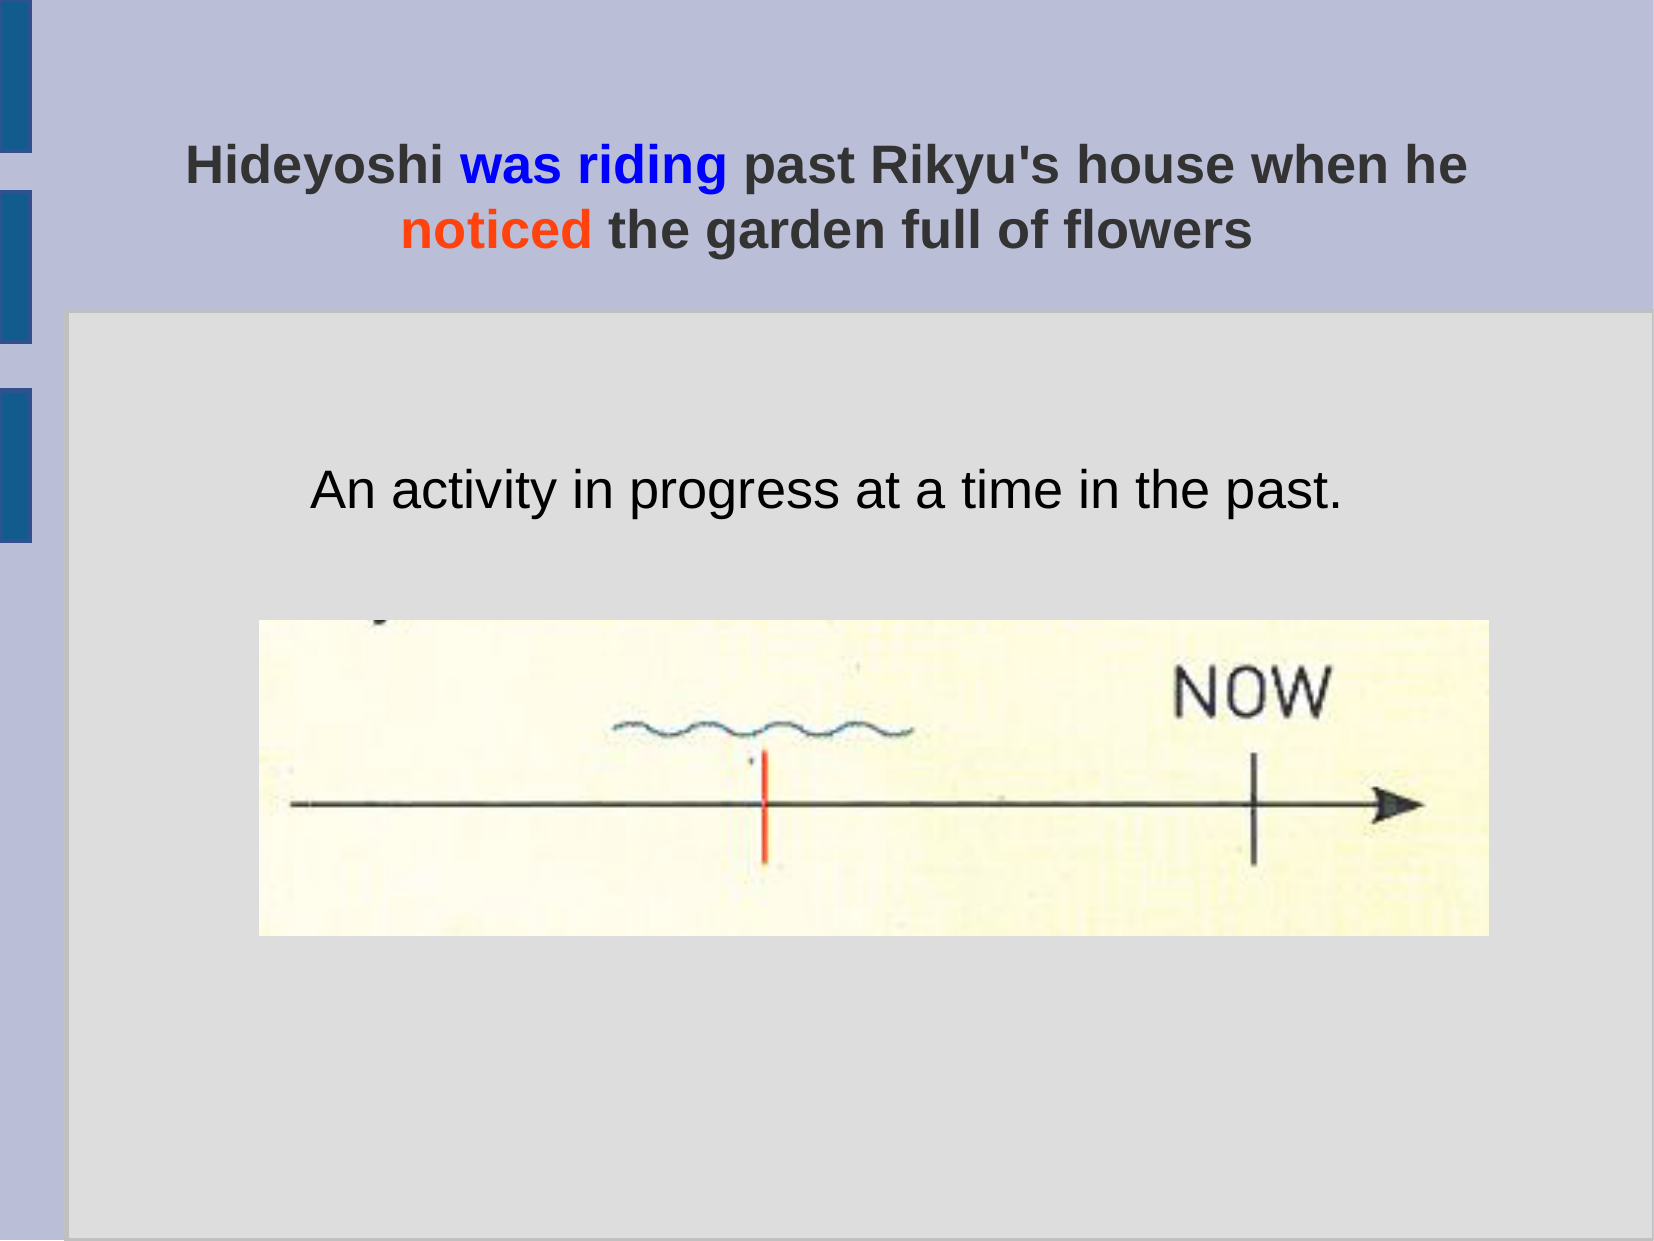

# Hideyoshi was riding past Rikyu's house when he noticed the garden full of flowers
An activity in progress at a time in the past.